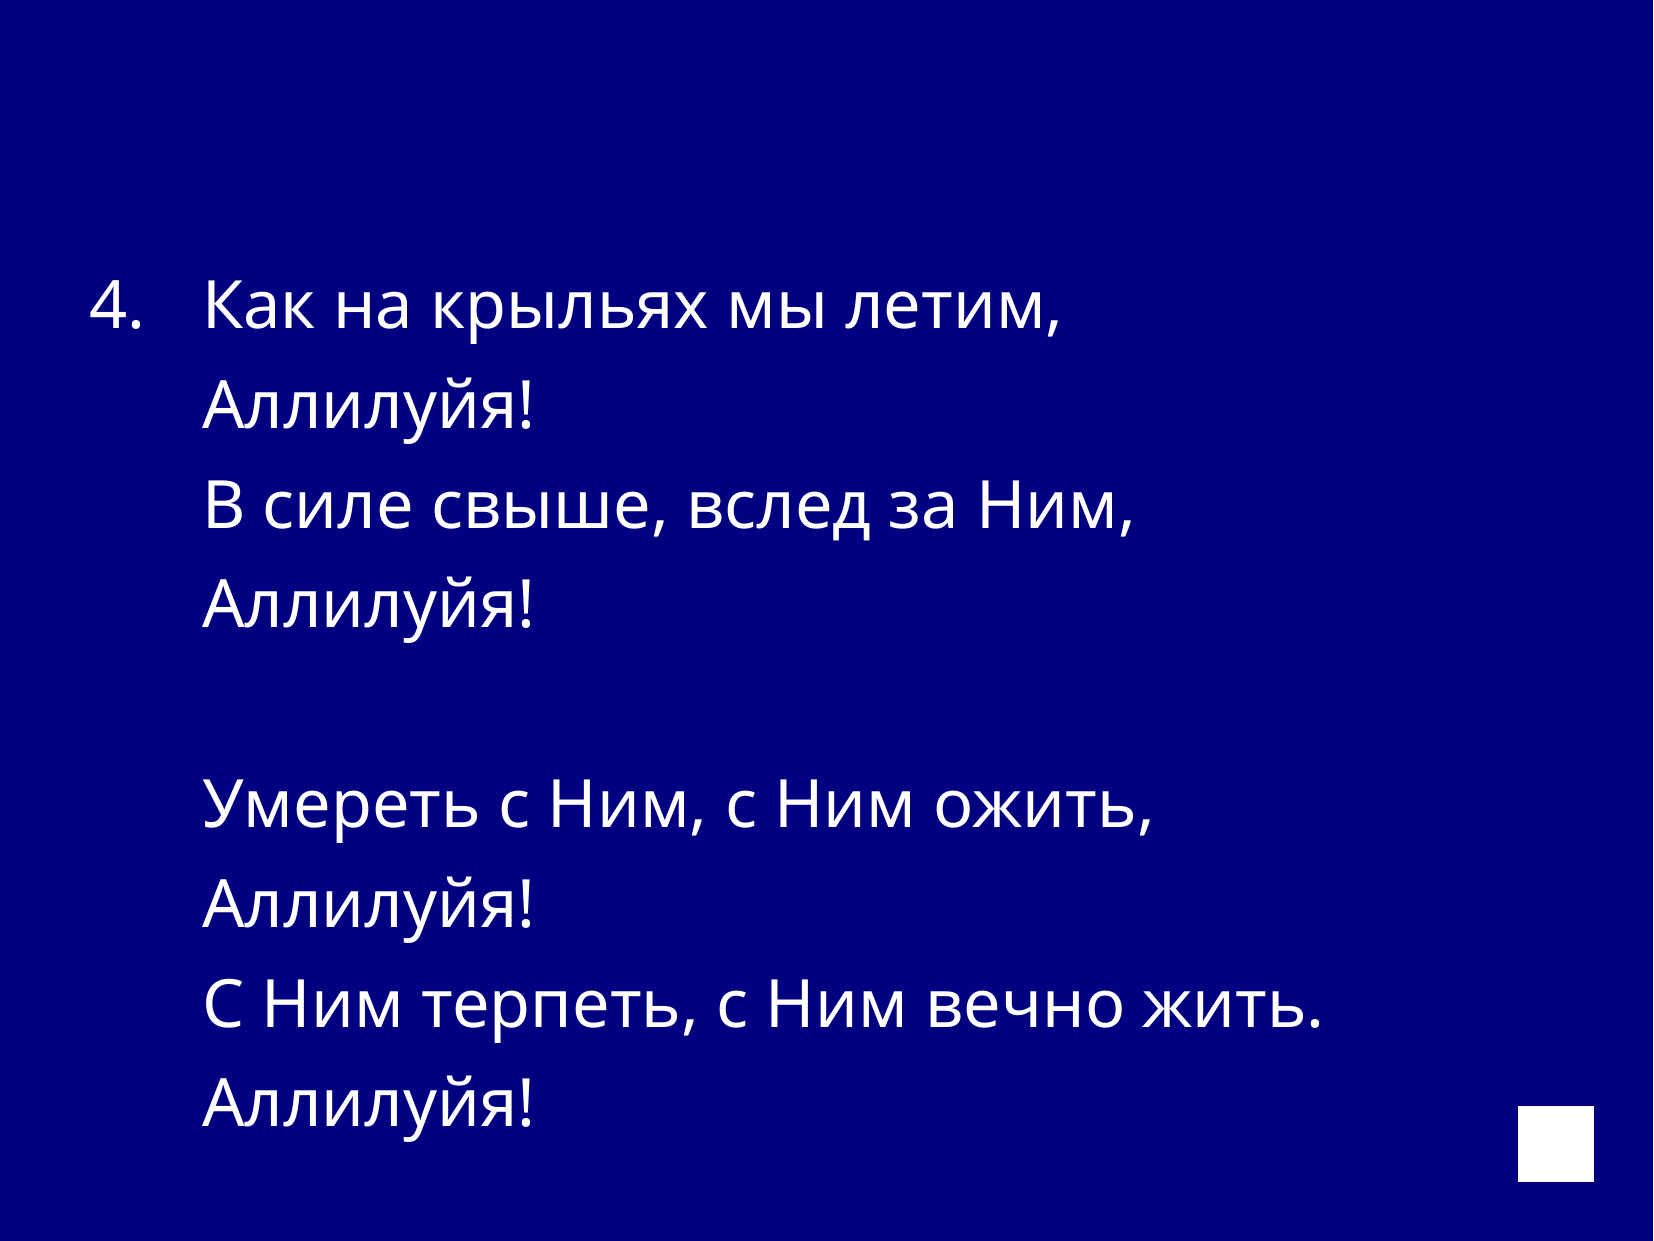

4.	Как на крыльях мы летим,
	Аллилуйя!
	В силе свыше, вслед за Ним,
	Аллилуйя!
	Умереть с Ним, с Ним ожить,
	Аллилуйя!
	С Ним терпеть, с Ним вечно жить.
	Аллилуйя!